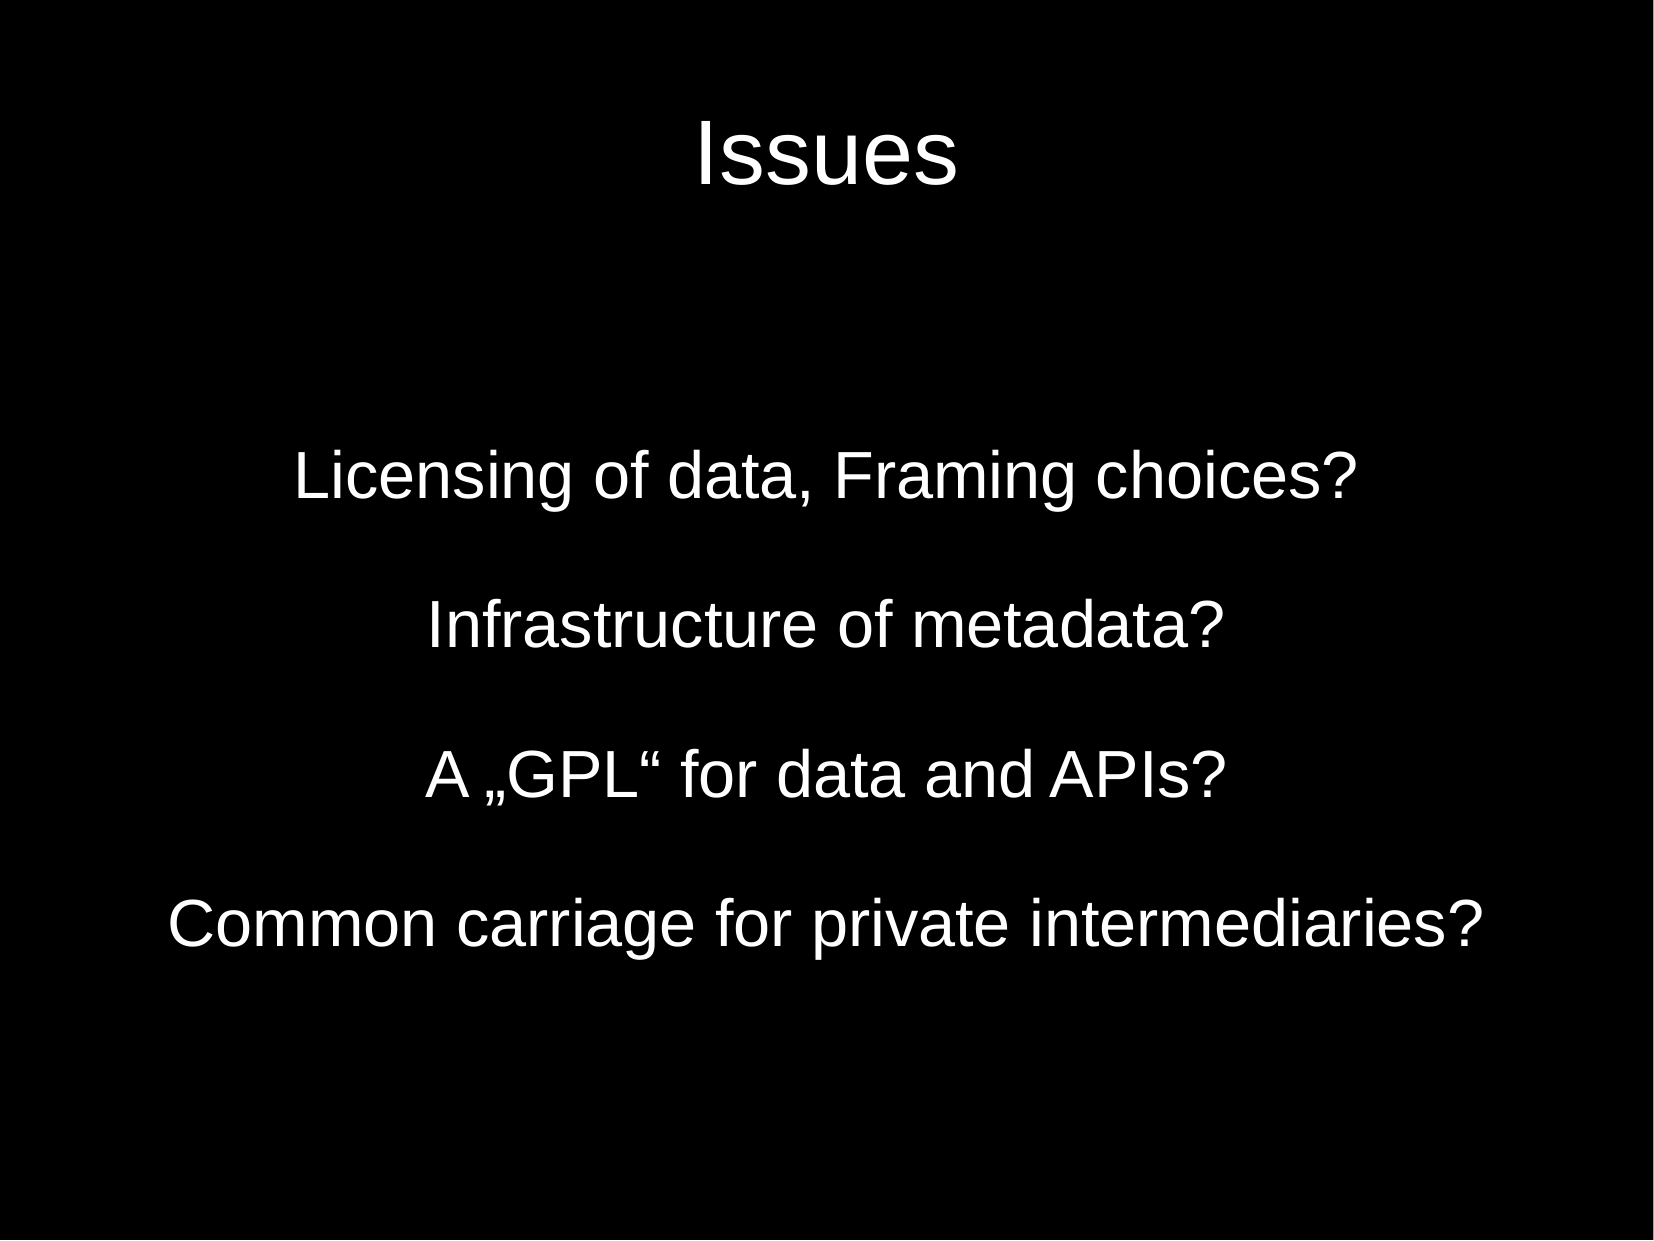

# Issues
Licensing of data, Framing choices?
Infrastructure of metadata?
A „GPL“ for data and APIs?
Common carriage for private intermediaries?